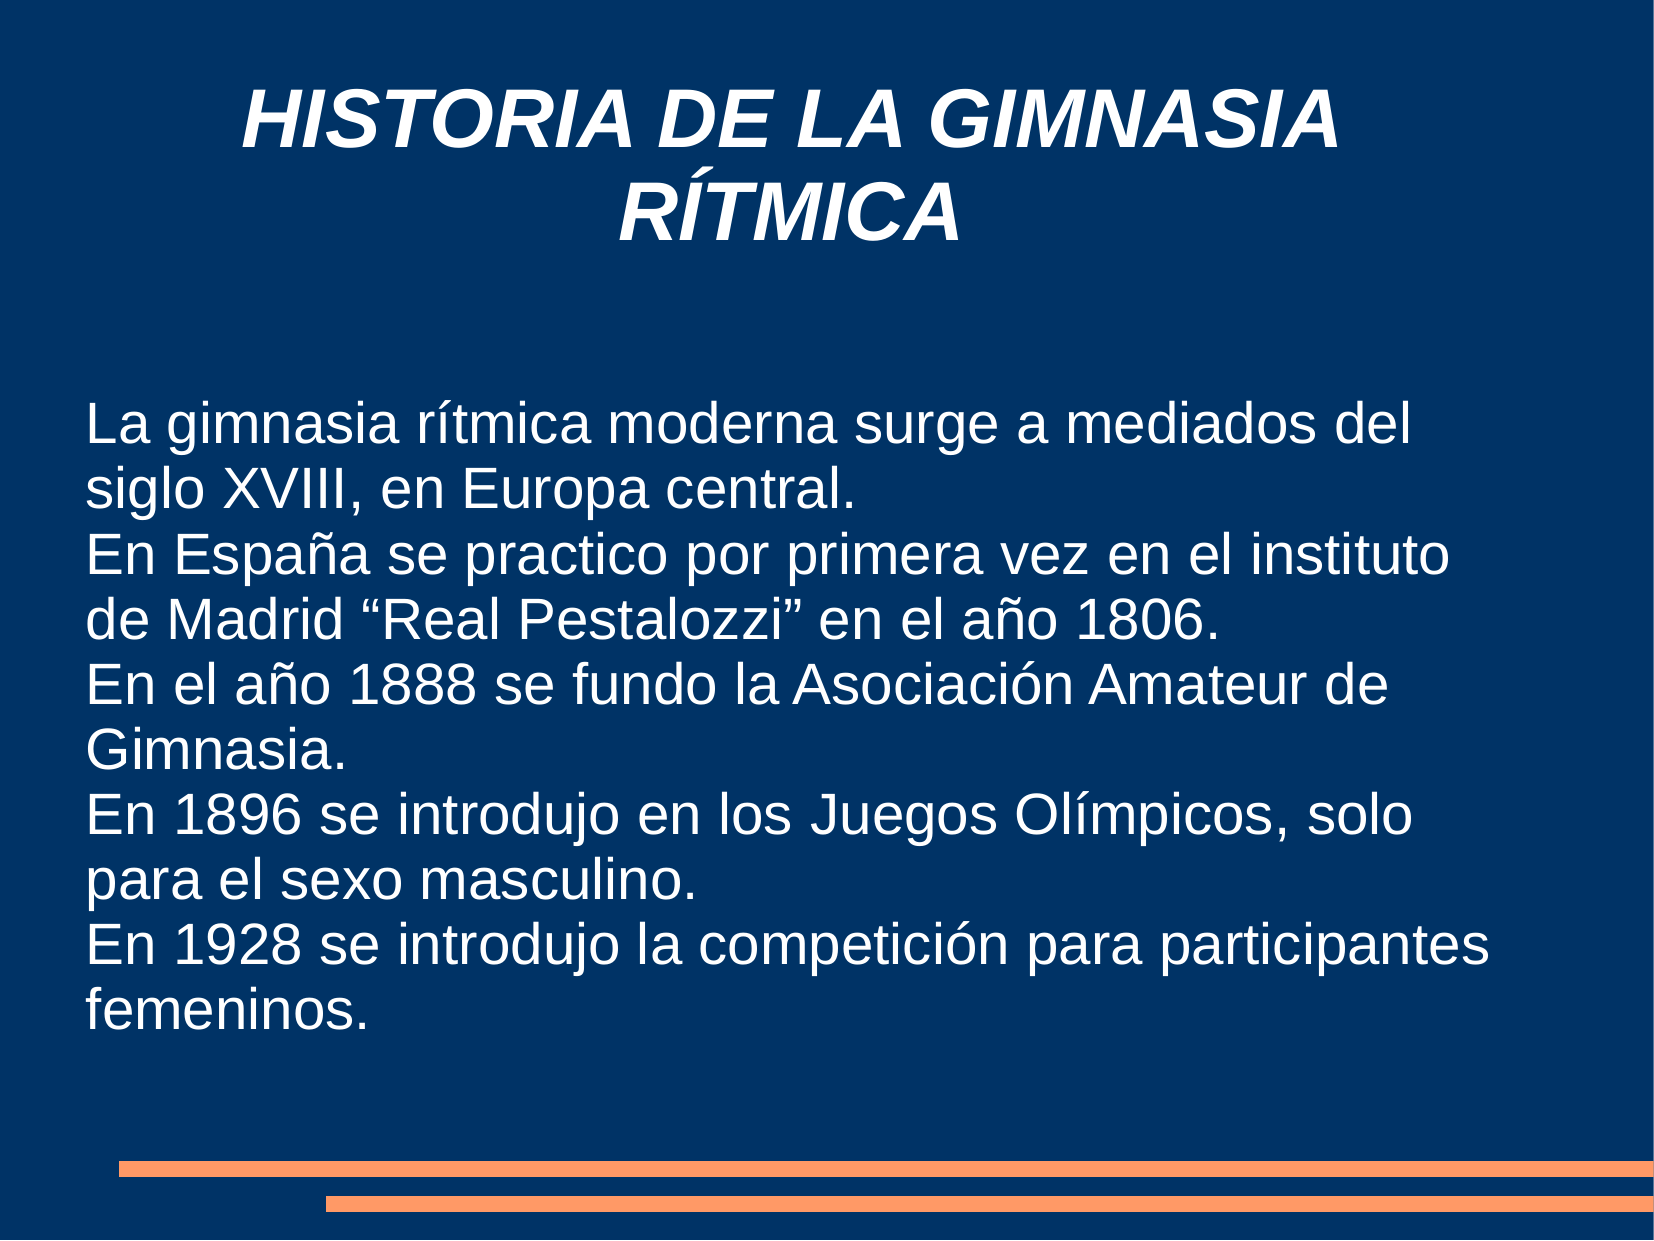

HISTORIA DE LA GIMNASIA RÍTMICA
La gimnasia rítmica moderna surge a mediados del siglo XVIII, en Europa central.
En España se practico por primera vez en el instituto de Madrid “Real Pestalozzi” en el año 1806.
En el año 1888 se fundo la Asociación Amateur de Gimnasia.
En 1896 se introdujo en los Juegos Olímpicos, solo para el sexo masculino.
En 1928 se introdujo la competición para participantes femeninos.